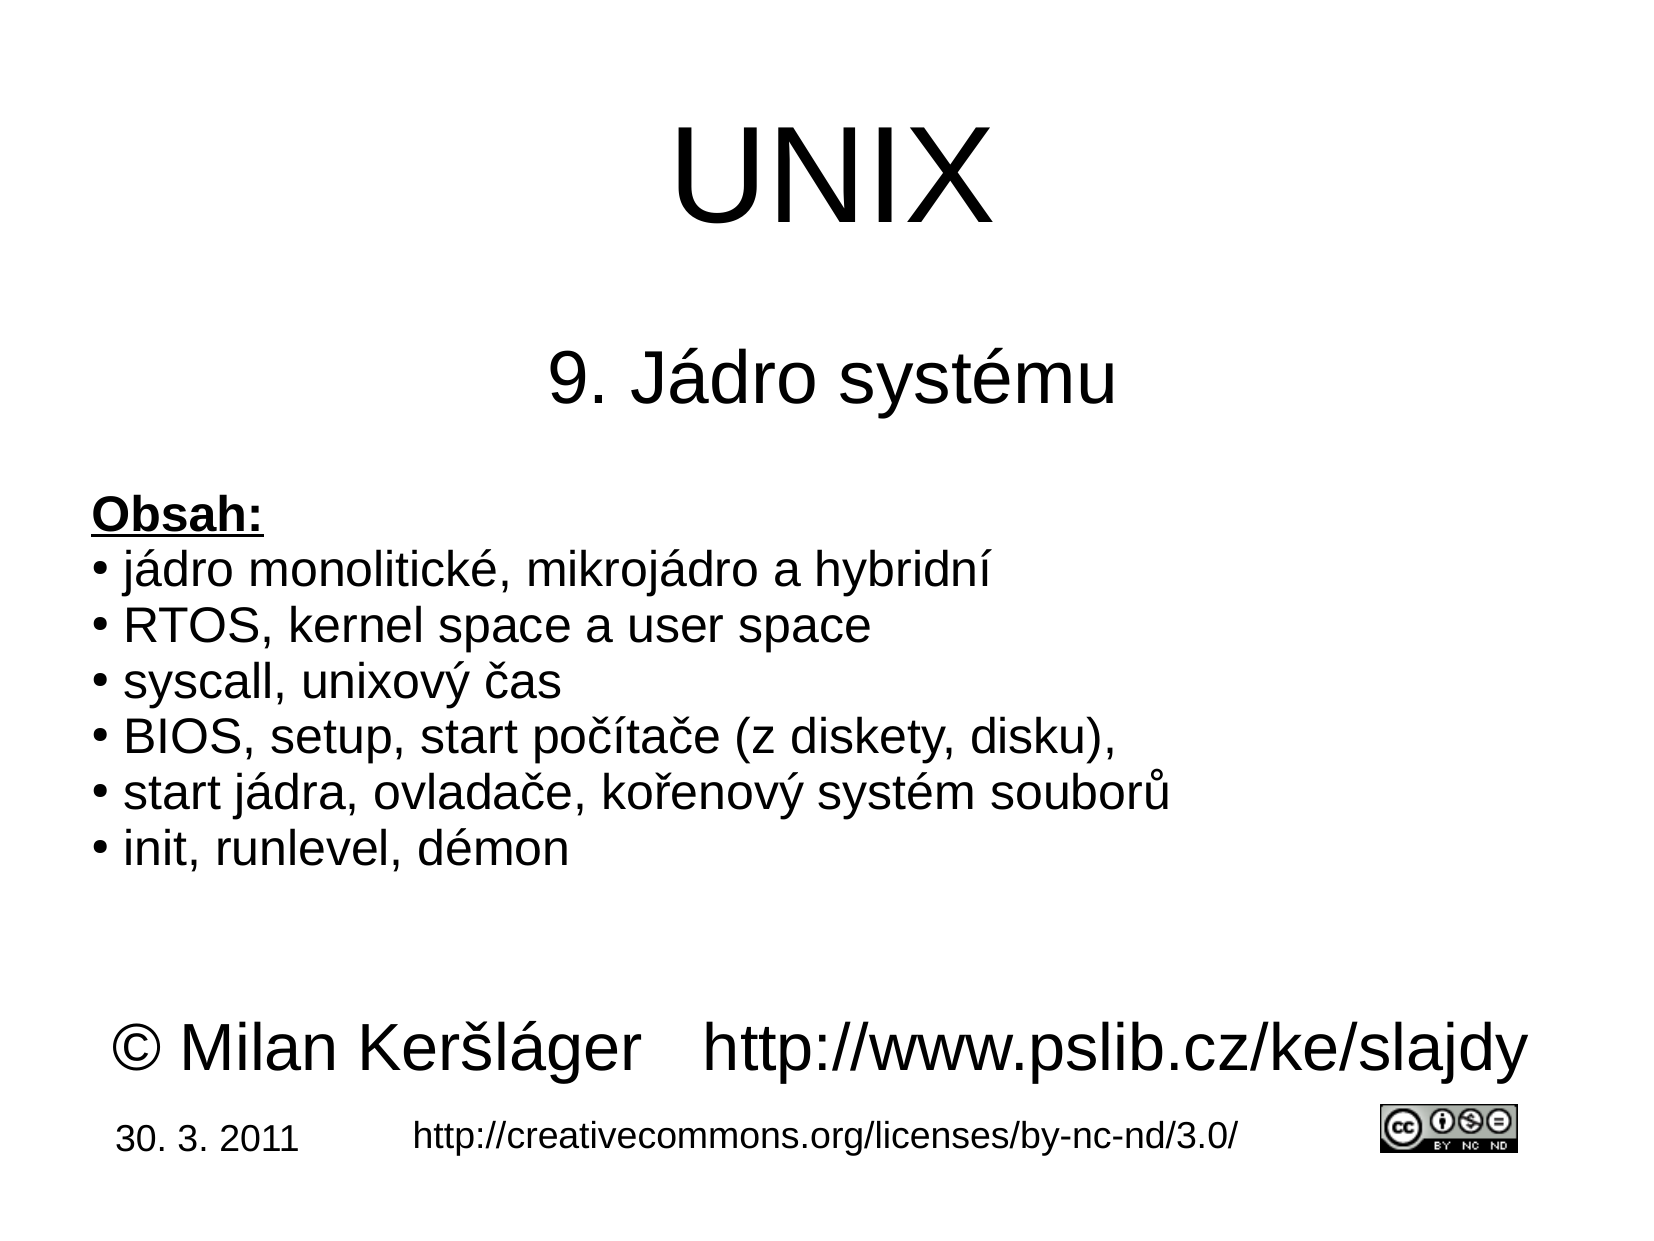

# UNIX 9. Jádro systému
Obsah:
 jádro monolitické, mikrojádro a hybridní
 RTOS, kernel space a user space
 syscall, unixový čas
 BIOS, setup, start počítače (z diskety, disku),
 start jádra, ovladače, kořenový systém souborů
 init, runlevel, démon
© Milan Keršláger	http://www.pslib.cz/ke/slajdy
http://creativecommons.org/licenses/by-nc-nd/3.0/
30. 3. 2011